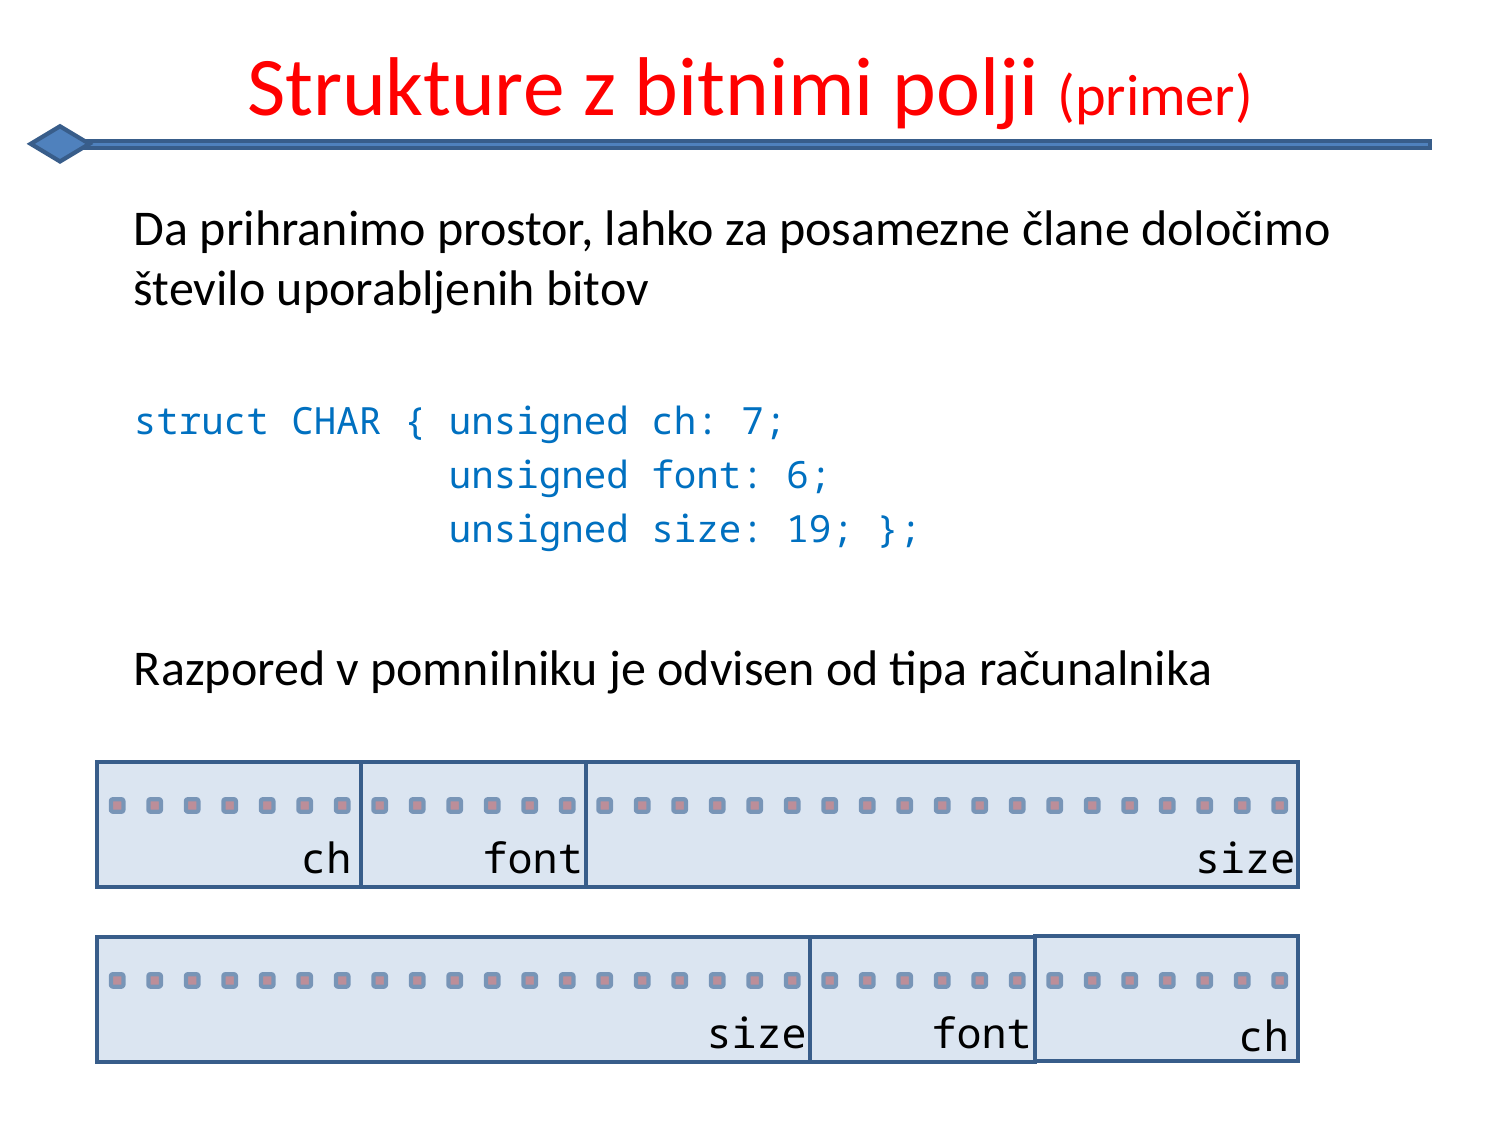

# Strukture z bitnimi polji (primer)
Da prihranimo prostor, lahko za posamezne člane določimo število uporabljenih bitov
struct CHAR { unsigned ch: 7;
 unsigned font: 6;
 unsigned size: 19; };
Razpored v pomnilniku je odvisen od tipa računalnika
ch
font
size
size
font
ch